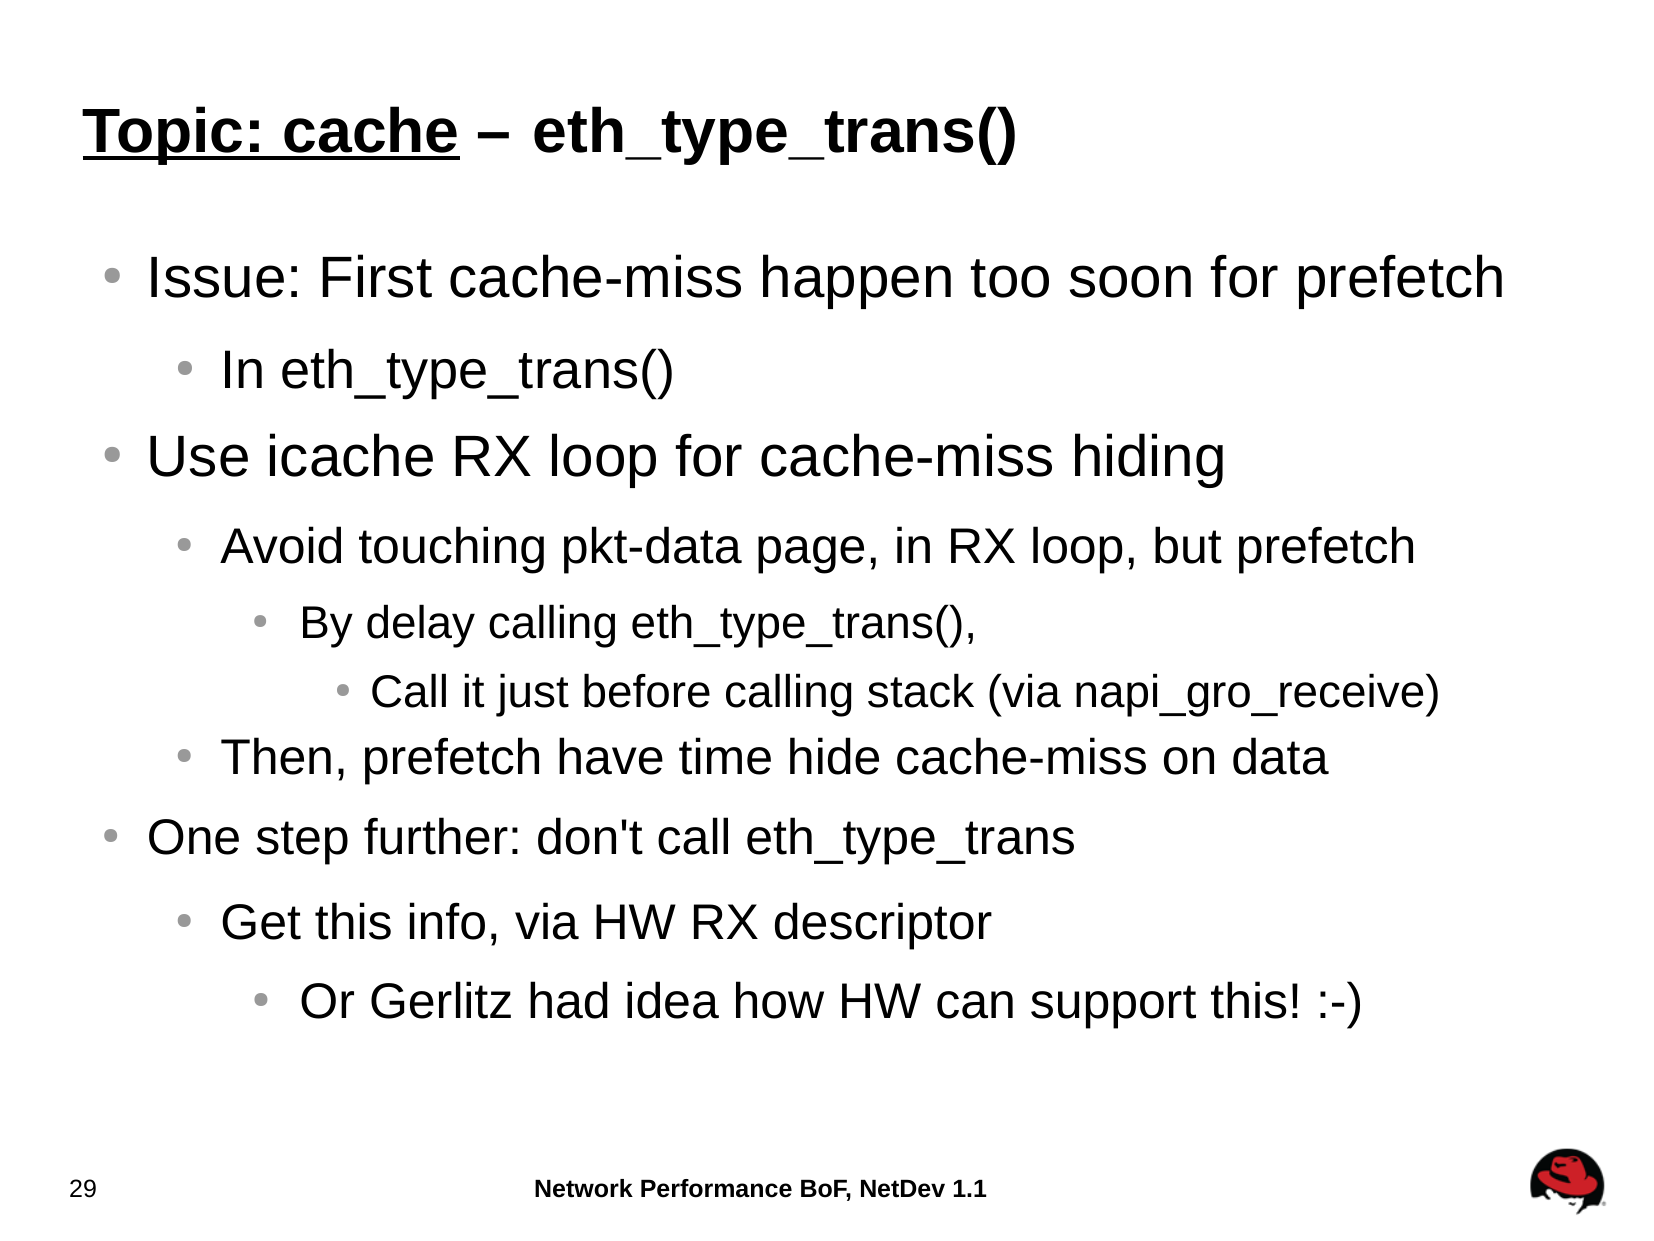

# Topic: cache – 	eth_type_trans()
Issue: First cache-miss happen too soon for prefetch
In eth_type_trans()
Use icache RX loop for cache-miss hiding
Avoid touching pkt-data page, in RX loop, but prefetch
By delay calling eth_type_trans(),
Call it just before calling stack (via napi_gro_receive)
Then, prefetch have time hide cache-miss on data
One step further: don't call eth_type_trans
Get this info, via HW RX descriptor
Or Gerlitz had idea how HW can support this! :-)